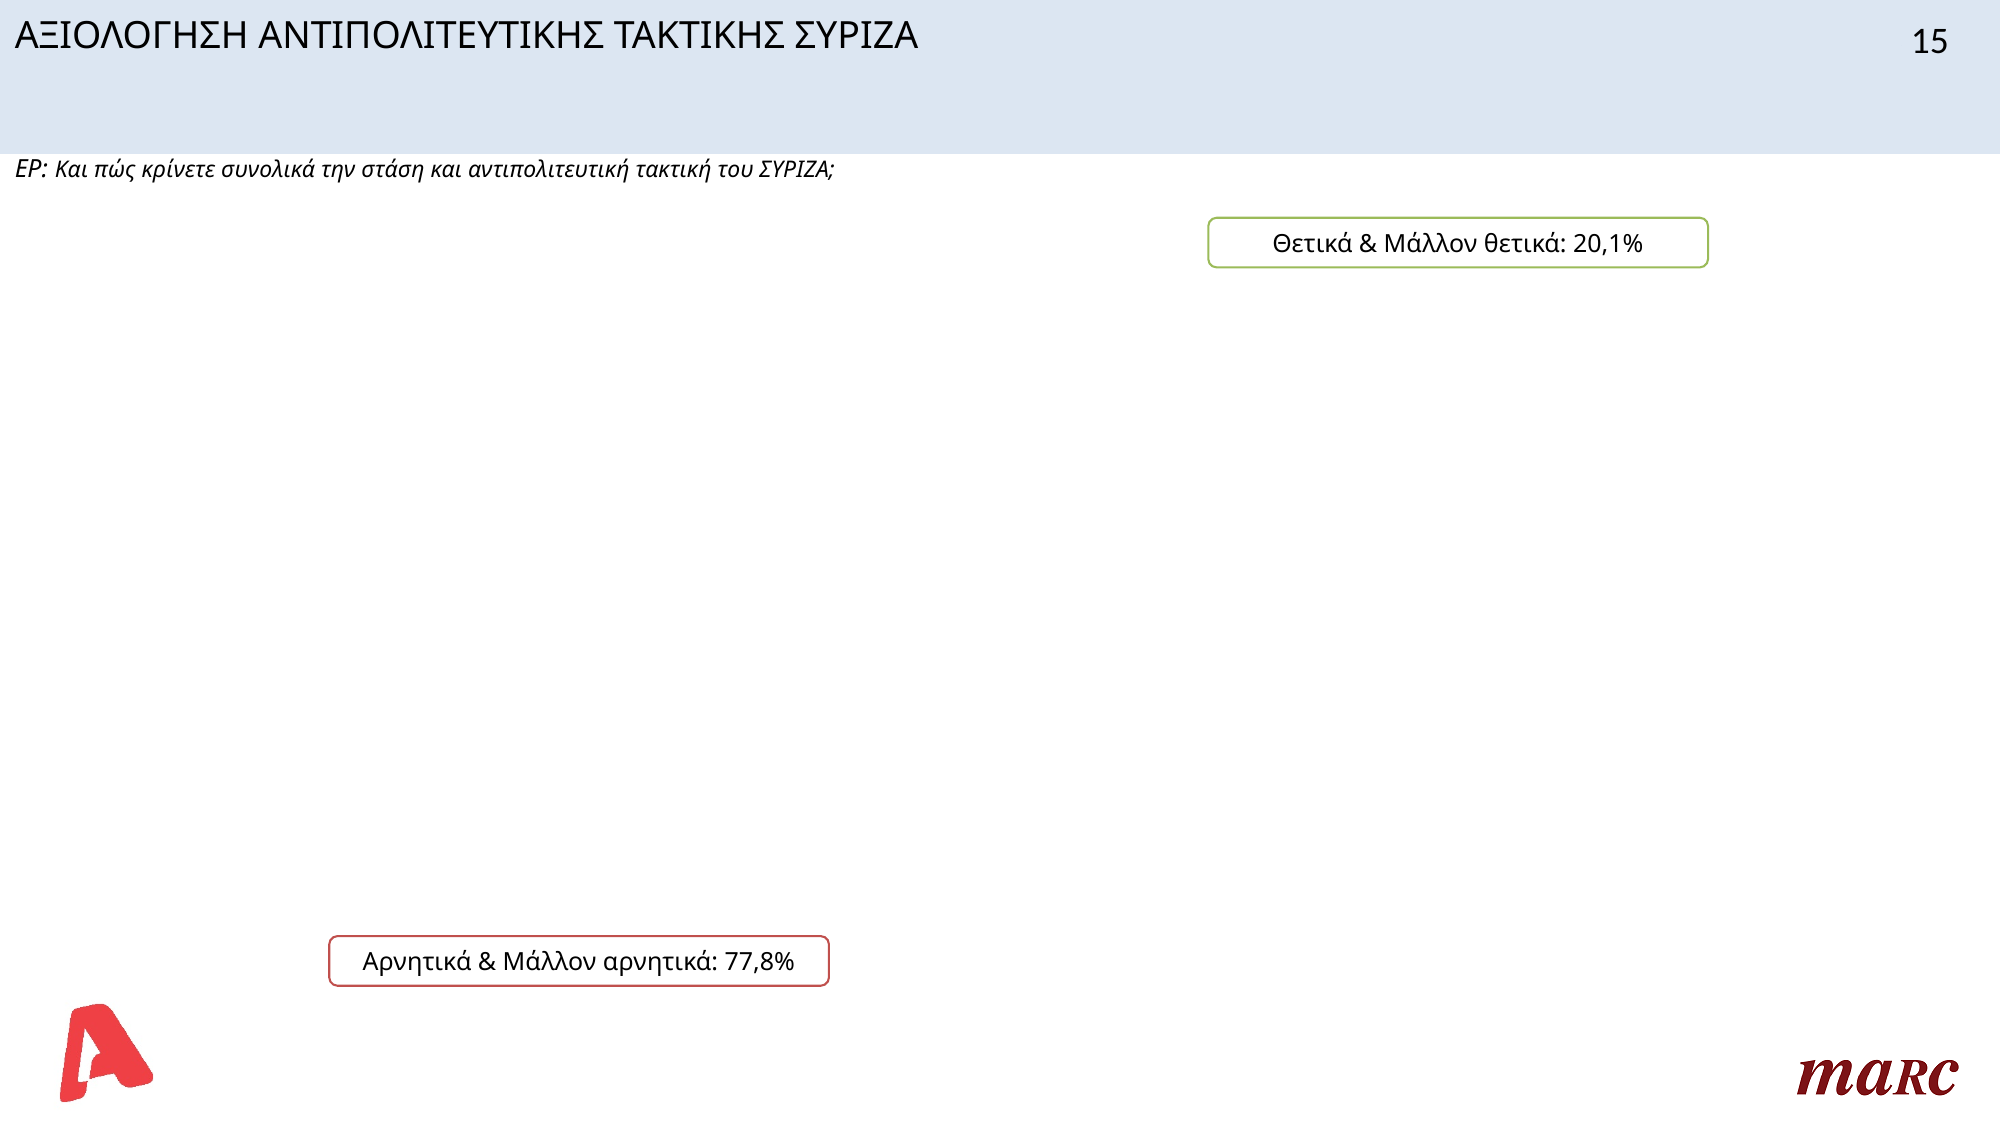

# ΑΞΙΟΛΟΓΗΣΗ ΑΝΤΙΠΟΛΙΤΕΥΤΙΚΗΣ ΤΑΚΤΙΚΗΣ ΣΥΡΙΖΑ ΕΡ: Και πώς κρίνετε συνολικά την στάση και αντιπολιτευτική τακτική του ΣΥΡΙΖΑ;
Θετικά & Μάλλον θετικά: 20,1%
### Chart
| Category | |
|---|---|Αρνητικά & Μάλλον αρνητικά: 77,8%